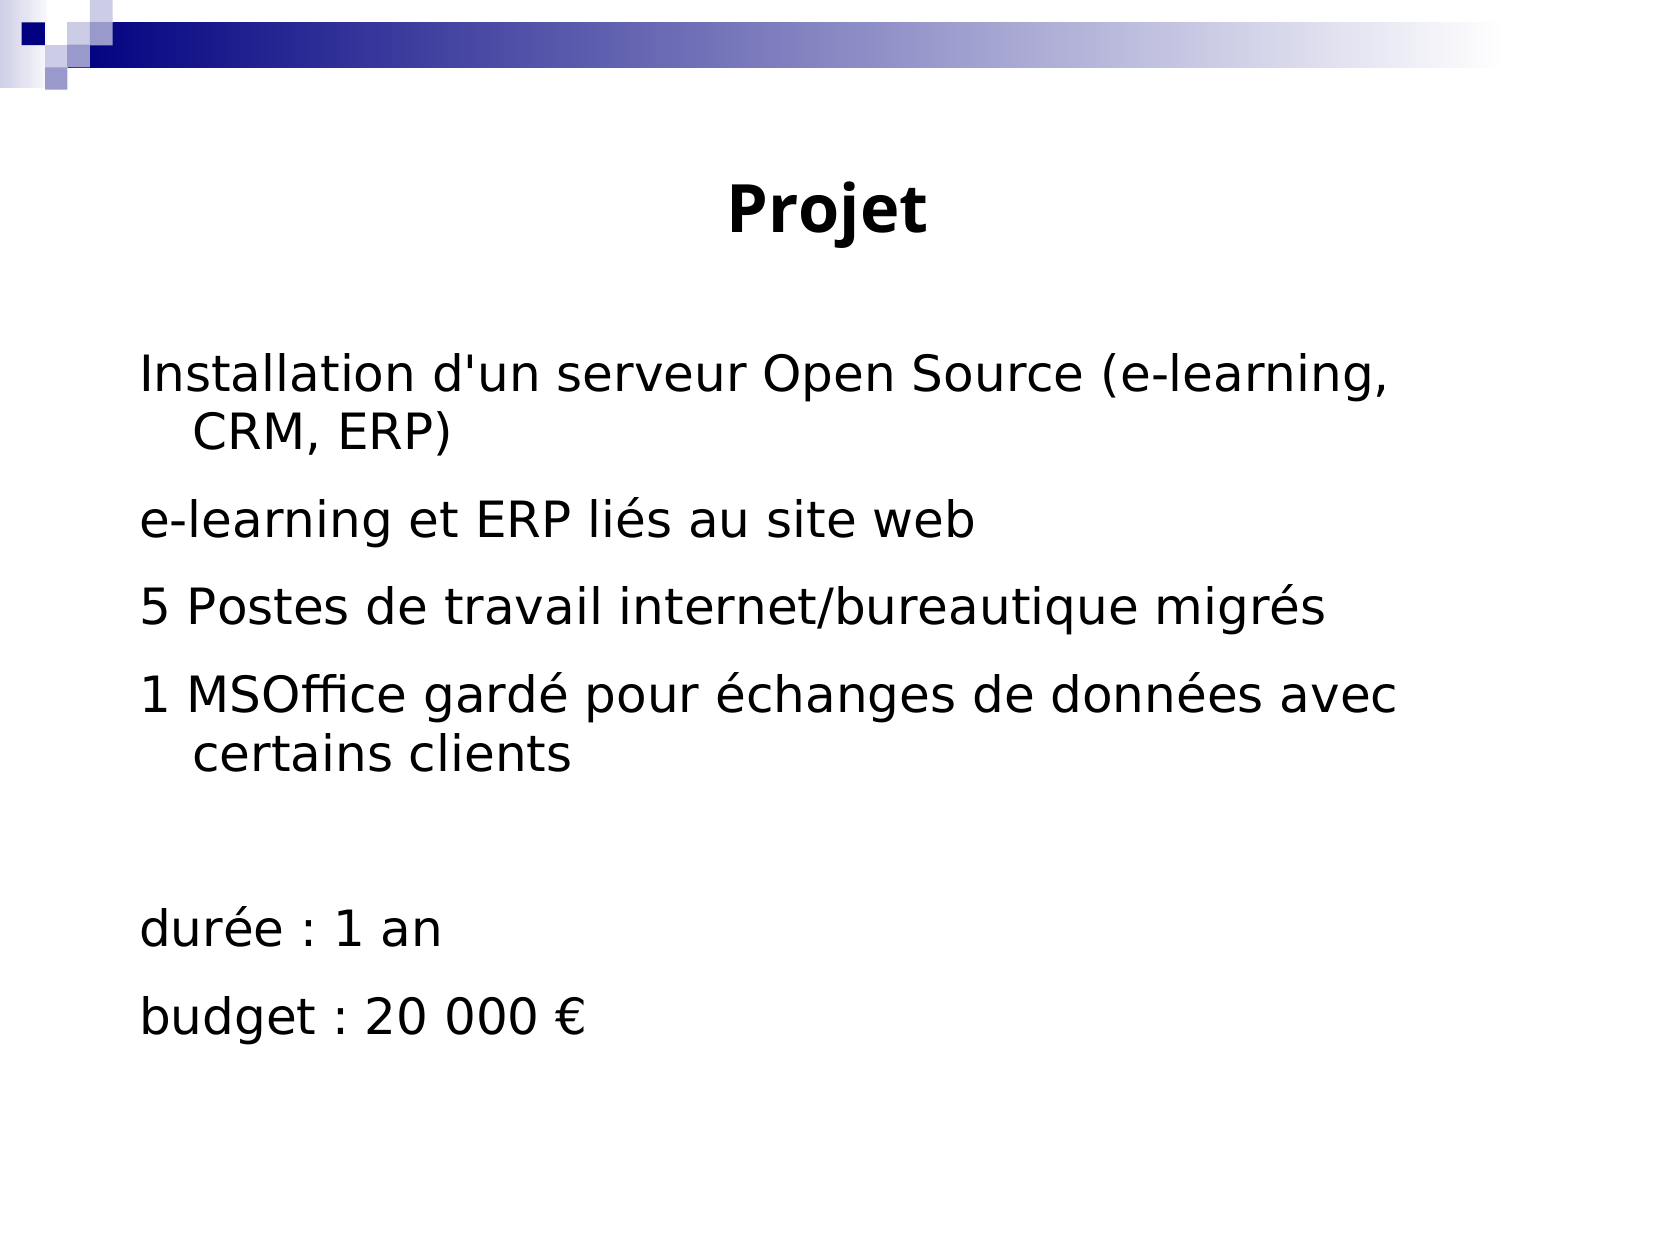

# Projet
Installation d'un serveur Open Source (e-learning, CRM, ERP)
e-learning et ERP liés au site web
5 Postes de travail internet/bureautique migrés
1 MSOffice gardé pour échanges de données avec certains clients
durée : 1 an
budget : 20 000 €